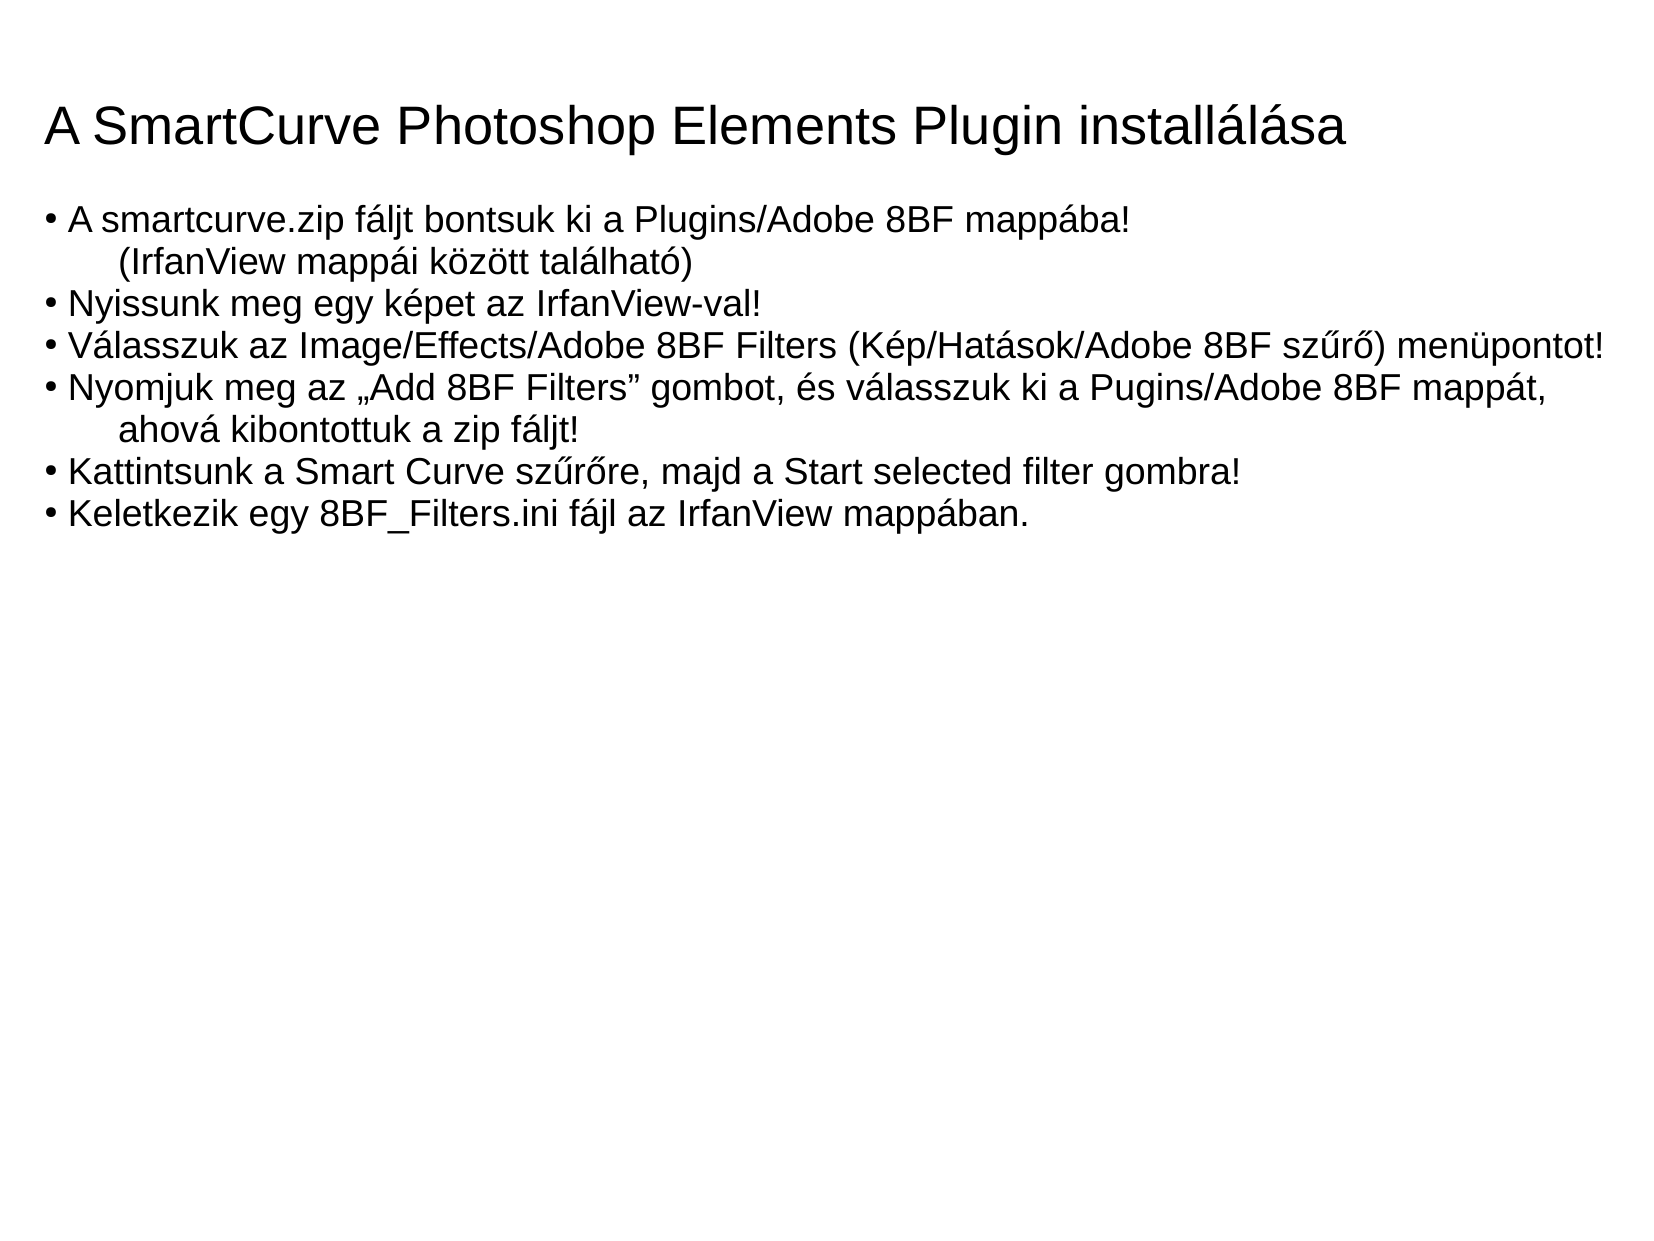

A SmartCurve Photoshop Elements Plugin installálása
 A smartcurve.zip fáljt bontsuk ki a Plugins/Adobe 8BF mappába!
	(IrfanView mappái között található)
 Nyissunk meg egy képet az IrfanView-val!
 Válasszuk az Image/Effects/Adobe 8BF Filters (Kép/Hatások/Adobe 8BF szűrő) menüpontot!
 Nyomjuk meg az „Add 8BF Filters” gombot, és válasszuk ki a Pugins/Adobe 8BF mappát,
	ahová kibontottuk a zip fáljt!
 Kattintsunk a Smart Curve szűrőre, majd a Start selected filter gombra!
 Keletkezik egy 8BF_Filters.ini fájl az IrfanView mappában.